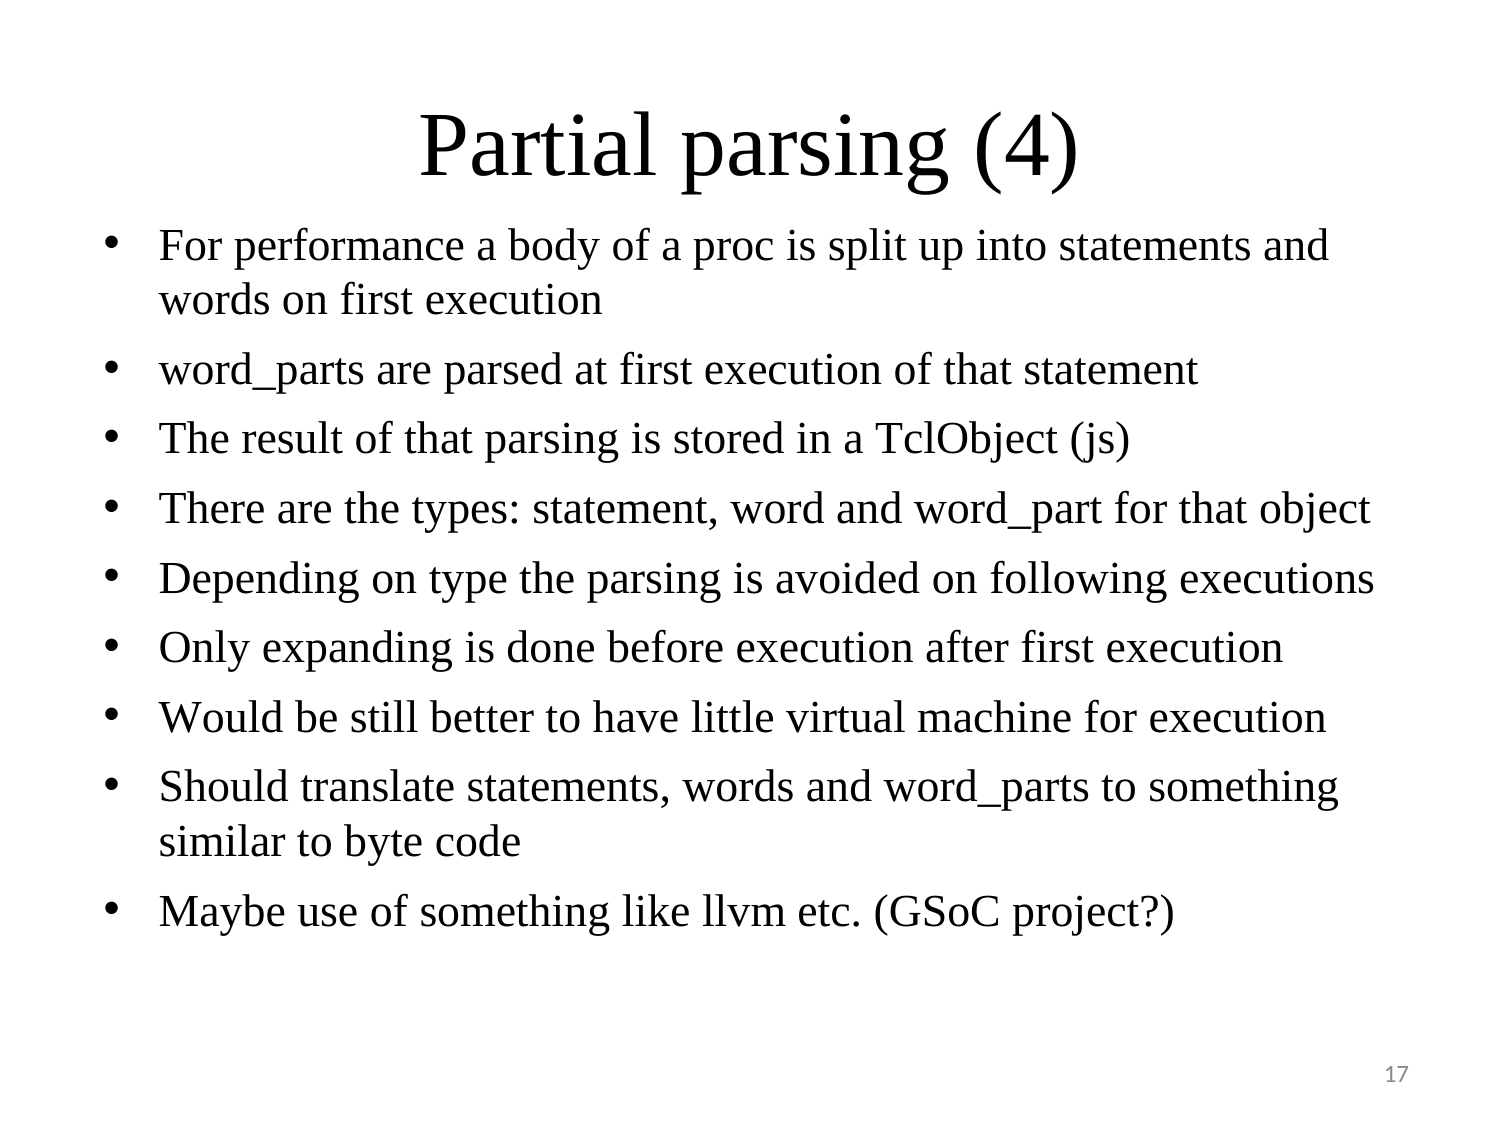

Partial parsing (4)‏
For performance a body of a proc is split up into statements and words on first execution
word_parts are parsed at first execution of that statement
The result of that parsing is stored in a TclObject (js)
There are the types: statement, word and word_part for that object
Depending on type the parsing is avoided on following executions
Only expanding is done before execution after first execution
Would be still better to have little virtual machine for execution
Should translate statements, words and word_parts to something similar to byte code
Maybe use of something like llvm etc. (GSoC project?)
17